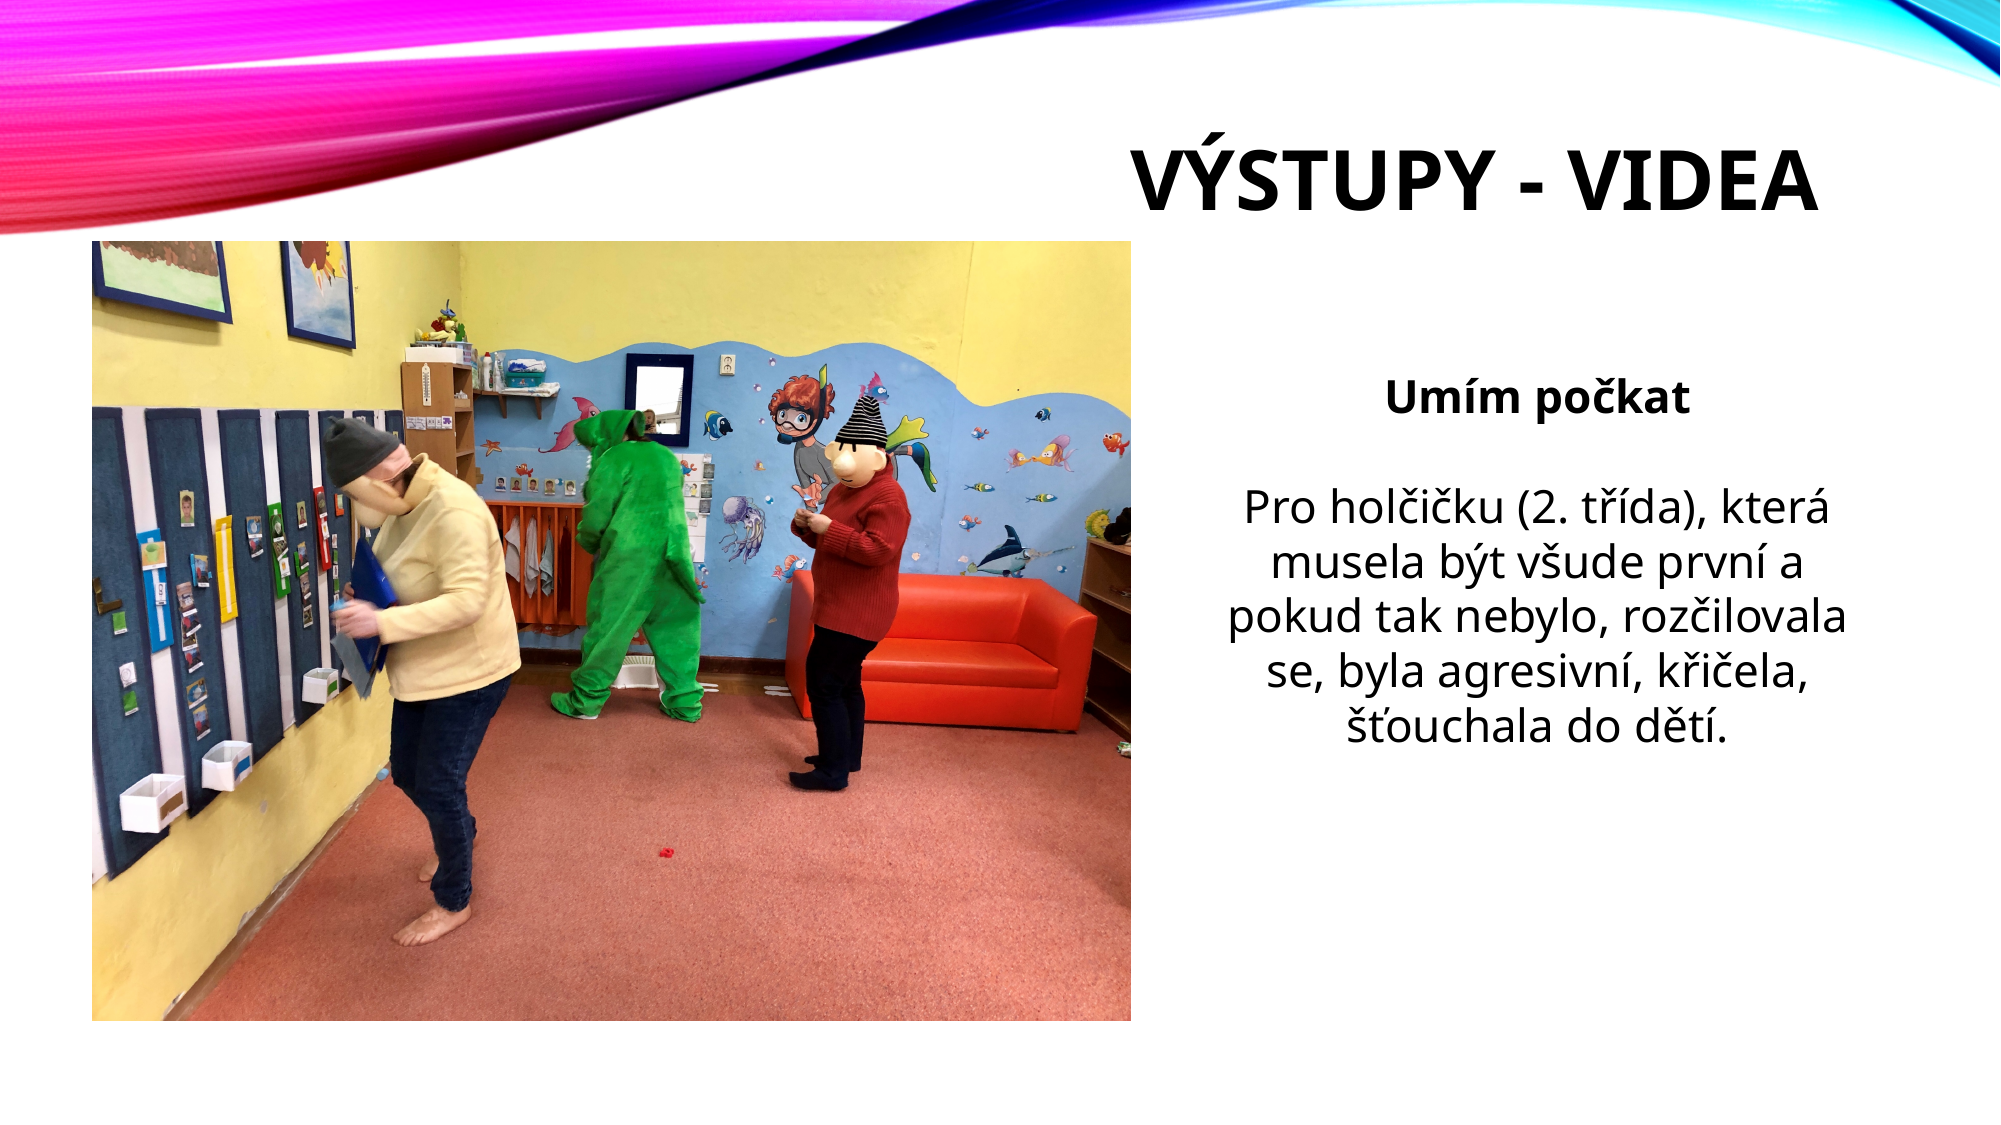

# Výstupy - videa
Umím počkat
Pro holčičku (2. třída), která musela být všude první a pokud tak nebylo, rozčilovala se, byla agresivní, křičela, šťouchala do dětí.